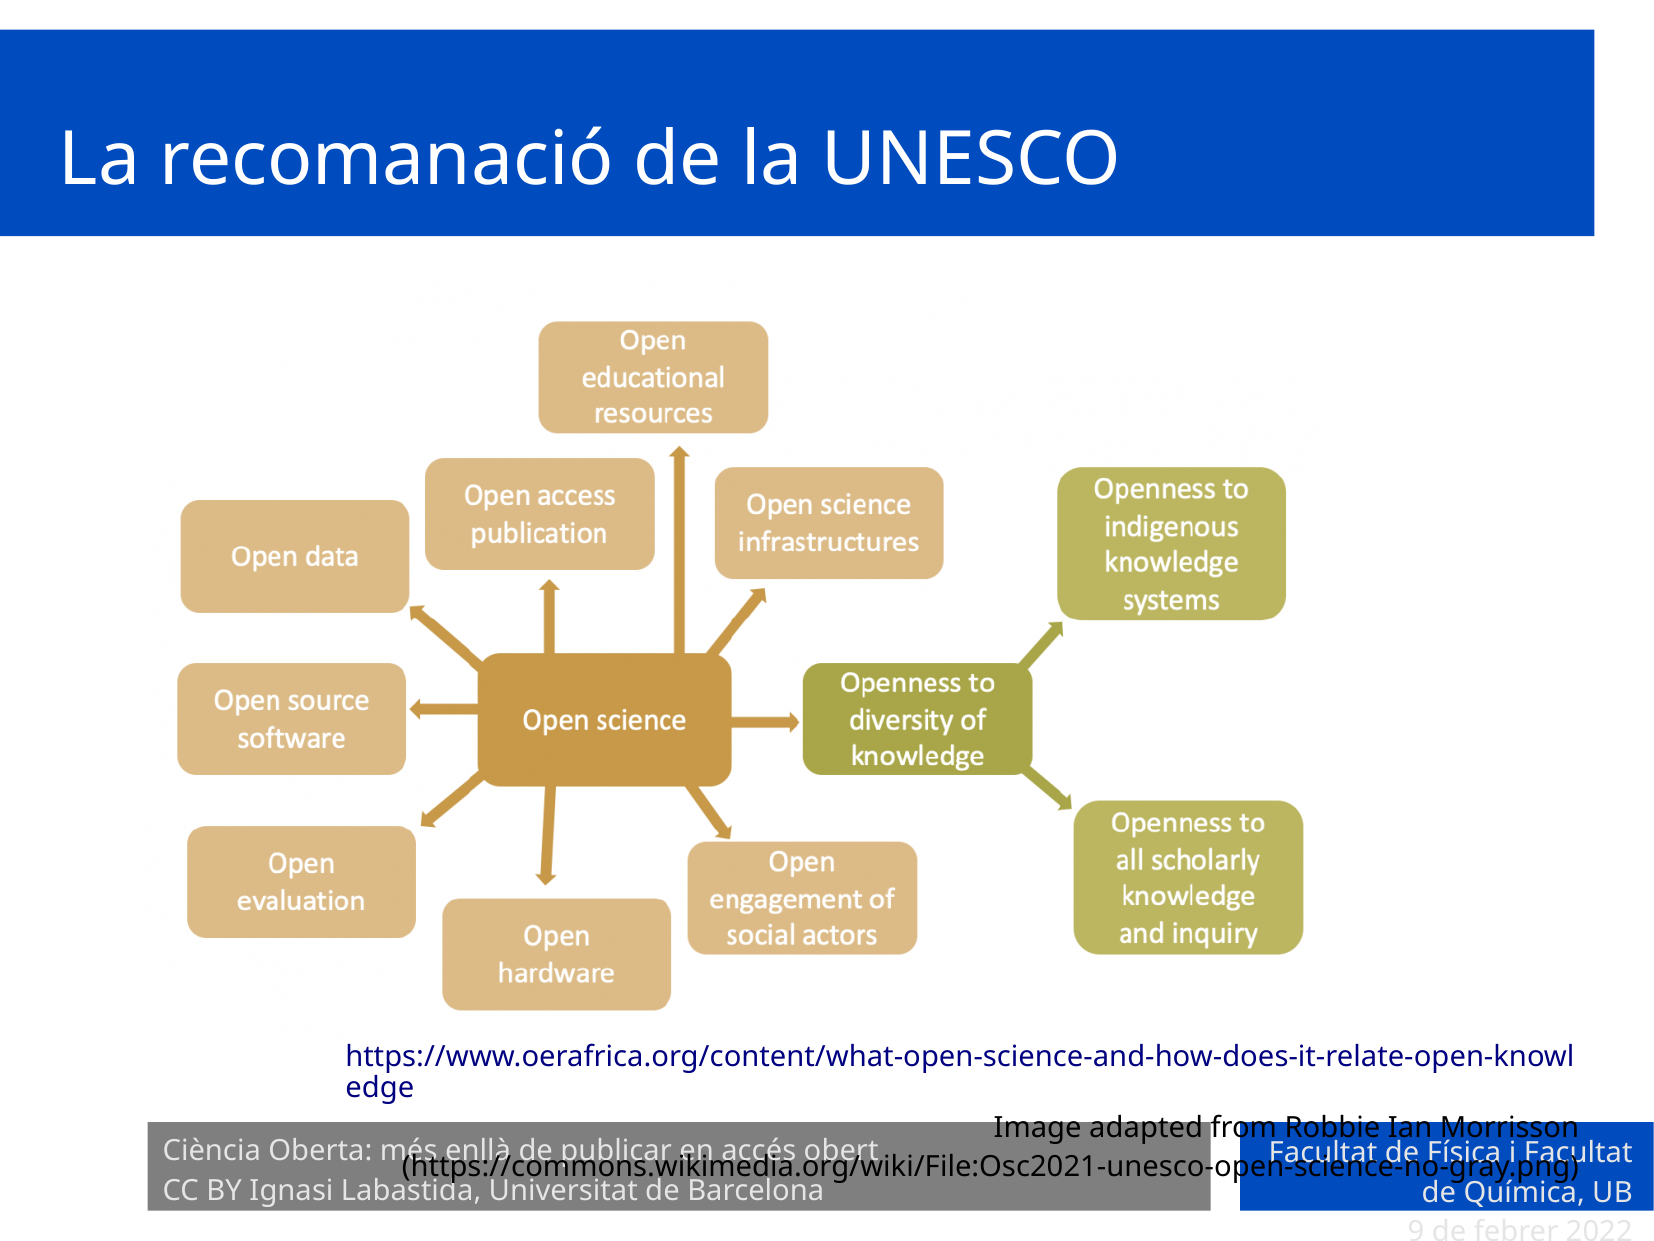

# La recomanació de la UNESCO
https://www.oerafrica.org/content/what-open-science-and-how-does-it-relate-open-knowledge
Image adapted from Robbie Ian Morrisson (https://commons.wikimedia.org/wiki/File:Osc2021-unesco-open-science-no-gray.png)